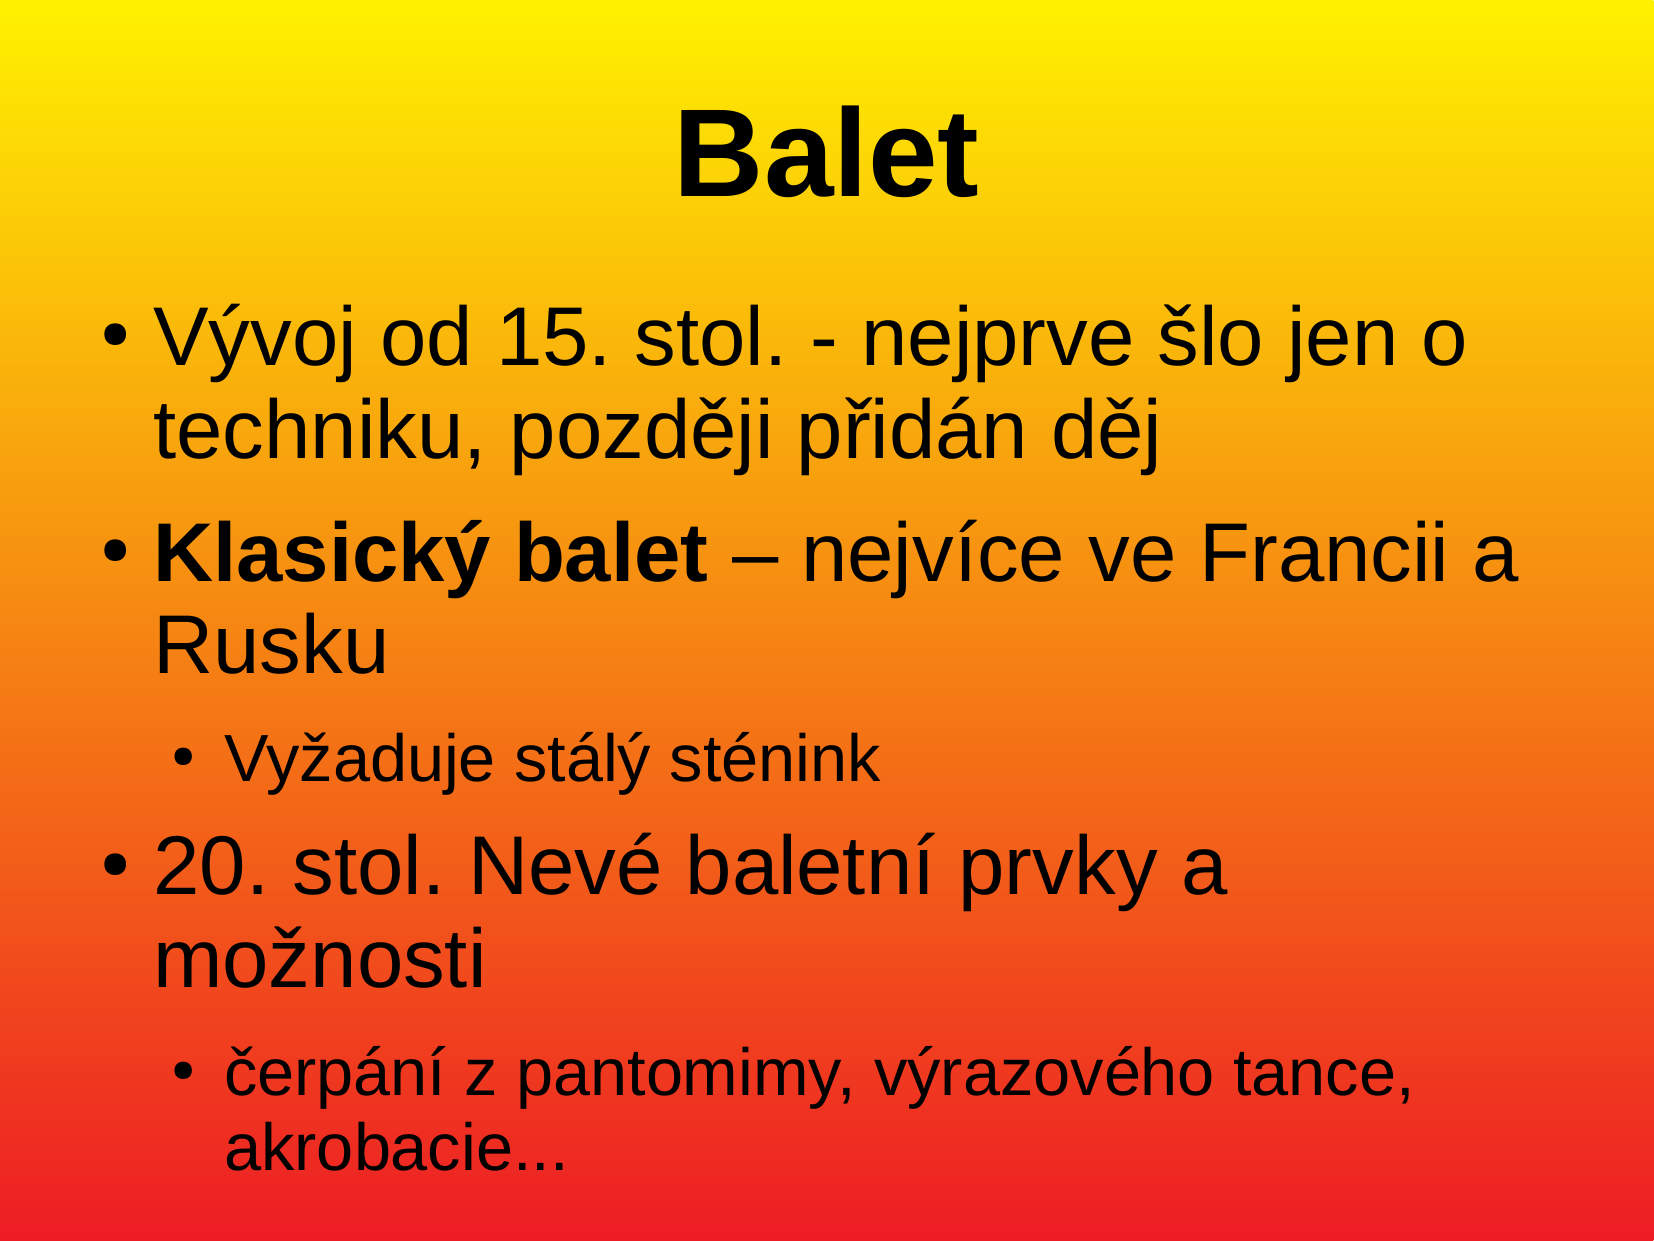

# Balet
Vývoj od 15. stol. - nejprve šlo jen o techniku, později přidán děj
Klasický balet – nejvíce ve Francii a Rusku
Vyžaduje stálý sténink
20. stol. Nevé baletní prvky a možnosti
čerpání z pantomimy, výrazového tance, akrobacie...